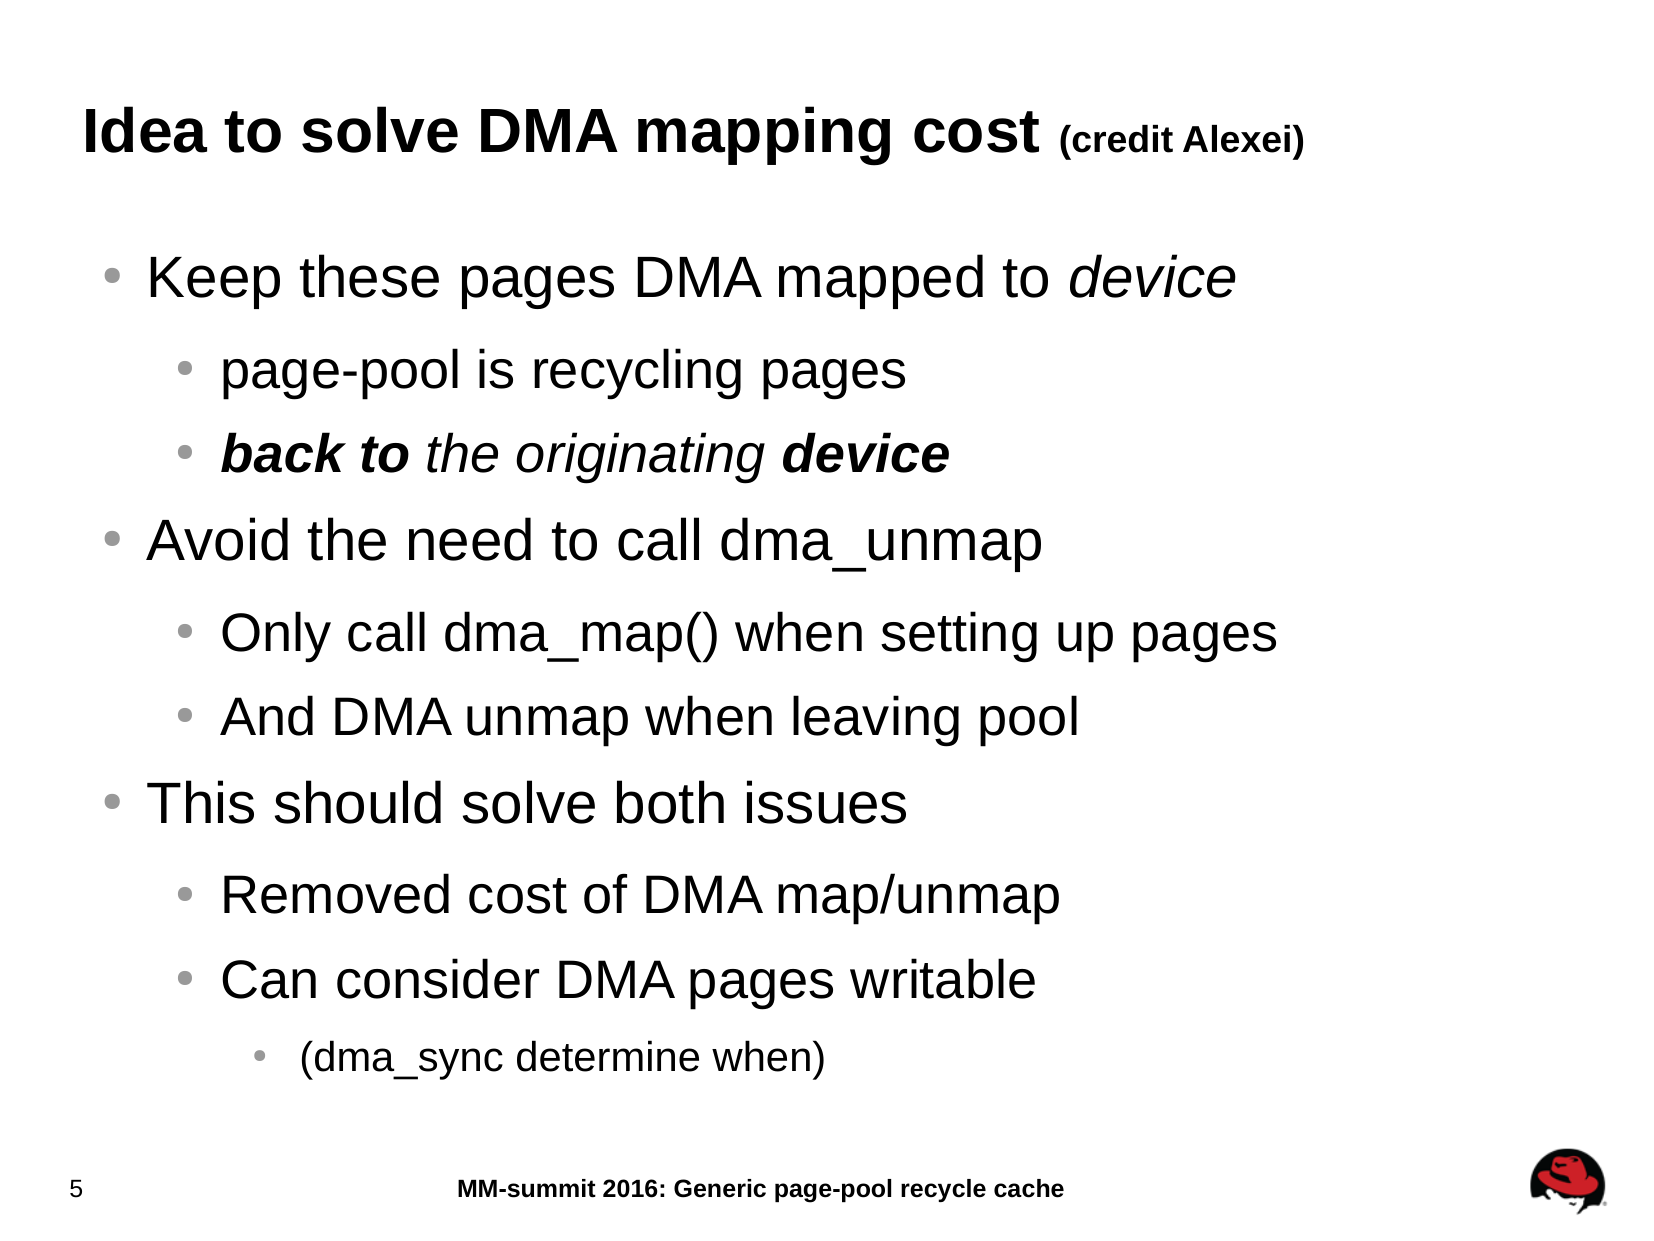

# Idea to solve DMA mapping cost (credit Alexei)
Keep these pages DMA mapped to device
page-pool is recycling pages
back to the originating device
Avoid the need to call dma_unmap
Only call dma_map() when setting up pages
And DMA unmap when leaving pool
This should solve both issues
Removed cost of DMA map/unmap
Can consider DMA pages writable
(dma_sync determine when)